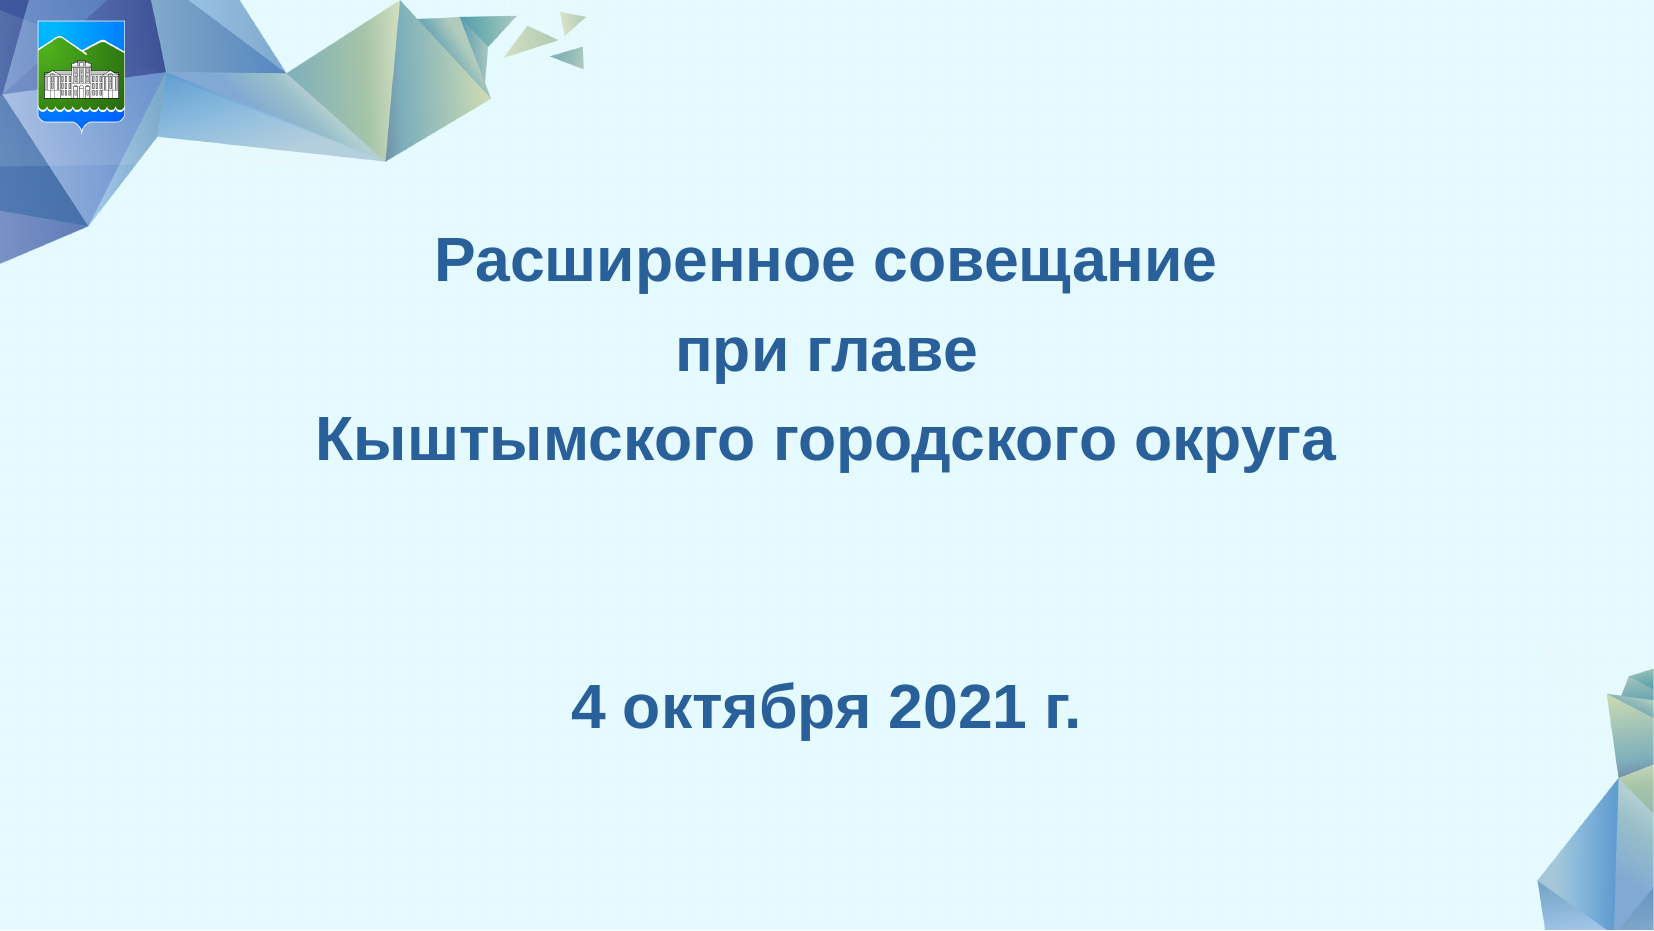

# Расширенное совещание
при главе
Кыштымского городского округа
4 октября 2021 г.